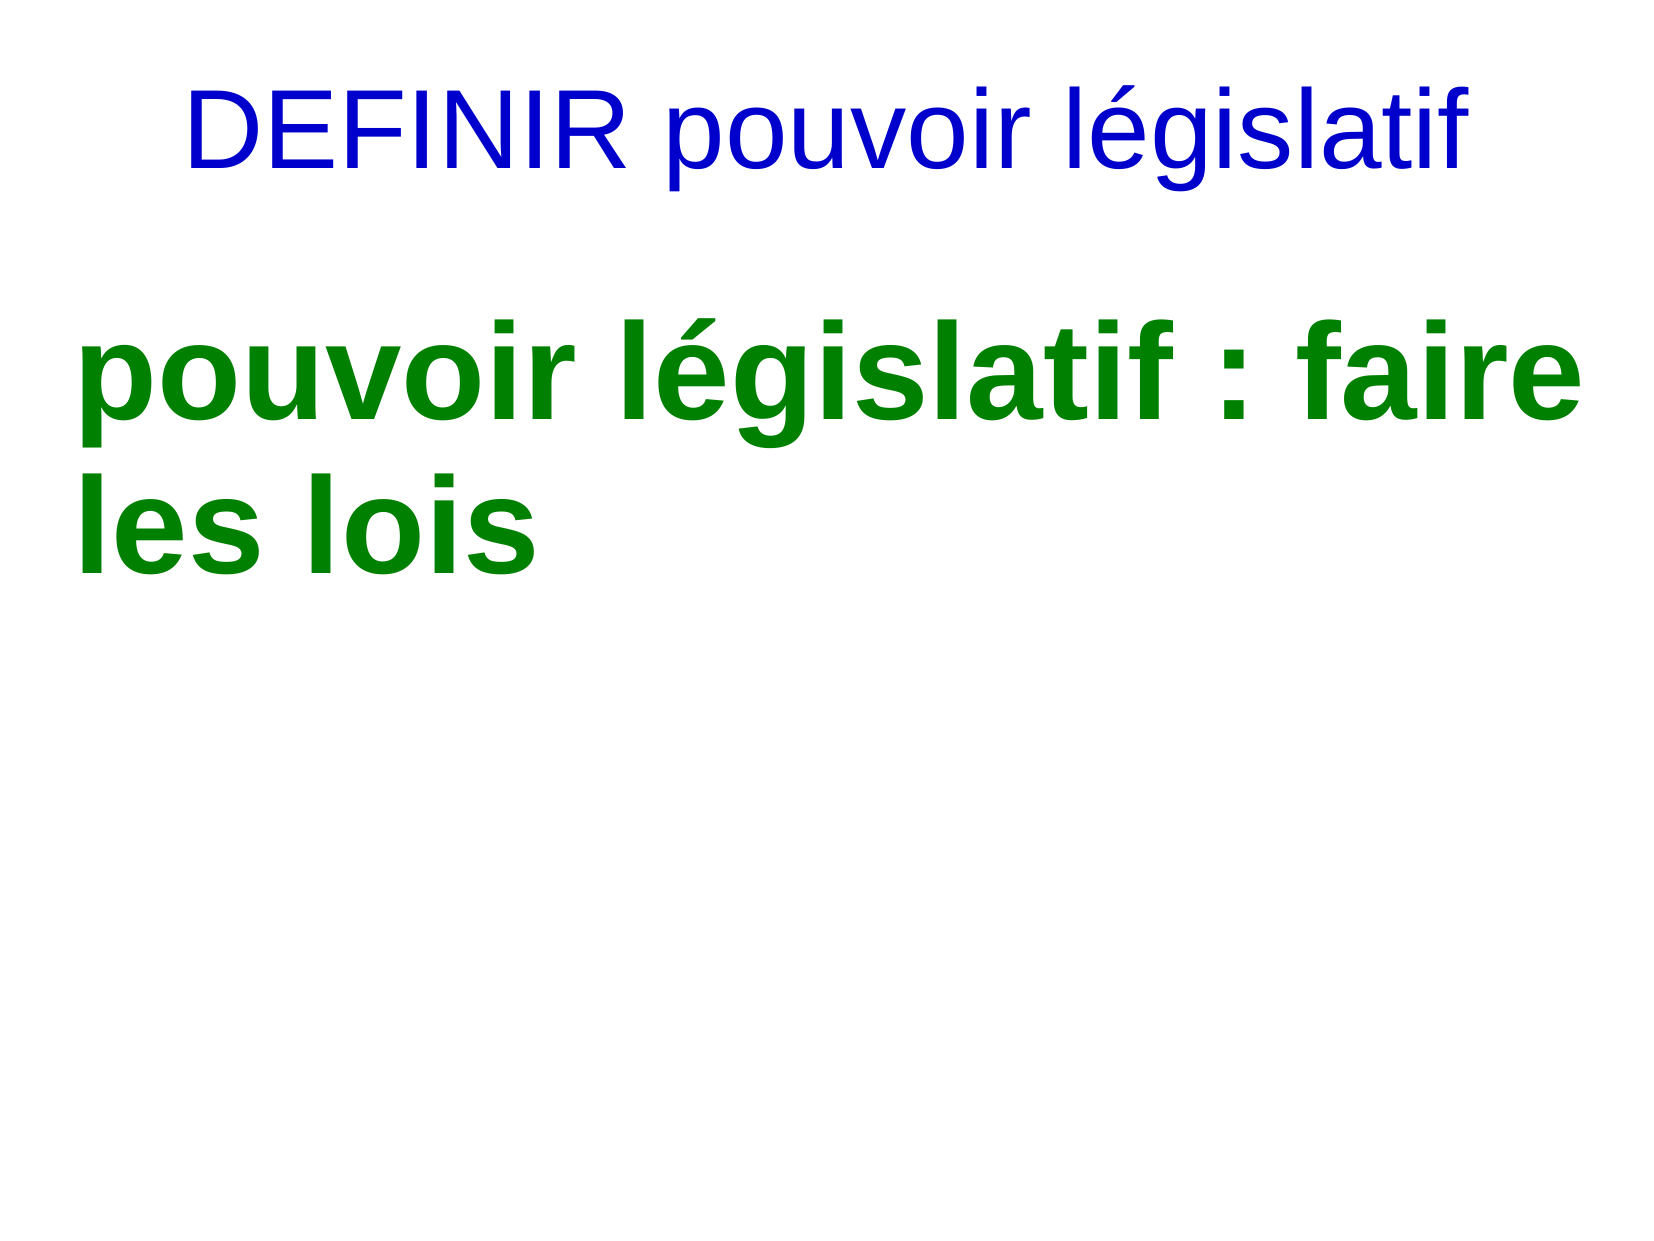

DEFINIR pouvoir législatif
pouvoir législatif : faire les lois